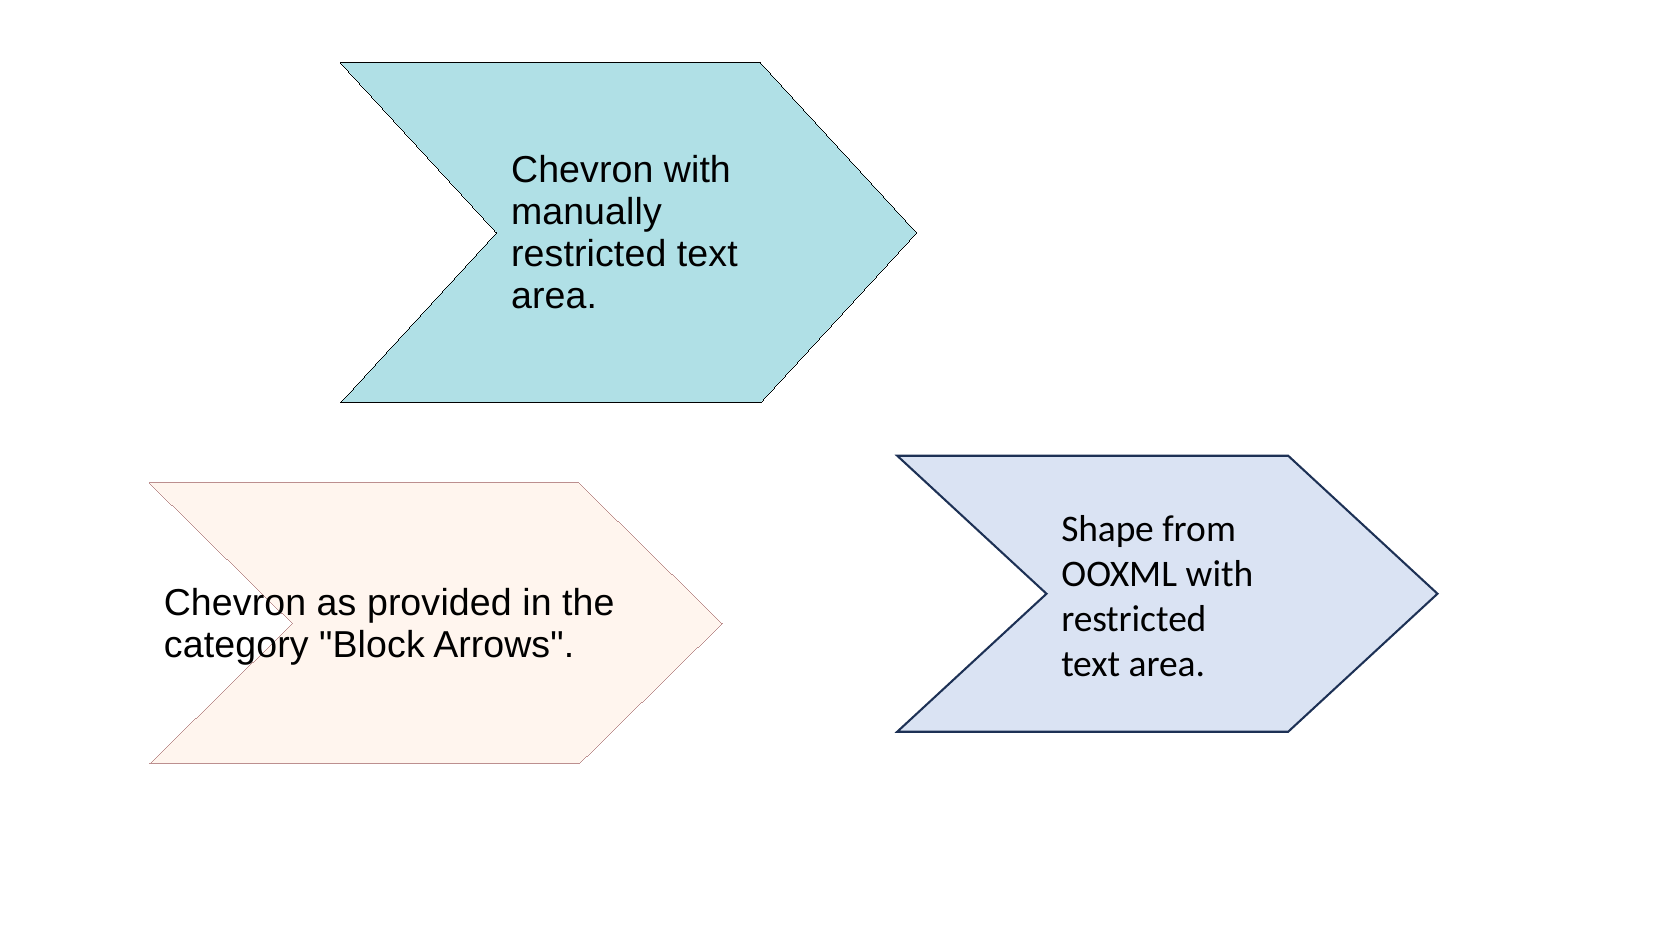

Chevron with manually restricted text area.
Shape from OOXML with restricted text area.
Chevron as provided in the category "Block Arrows".